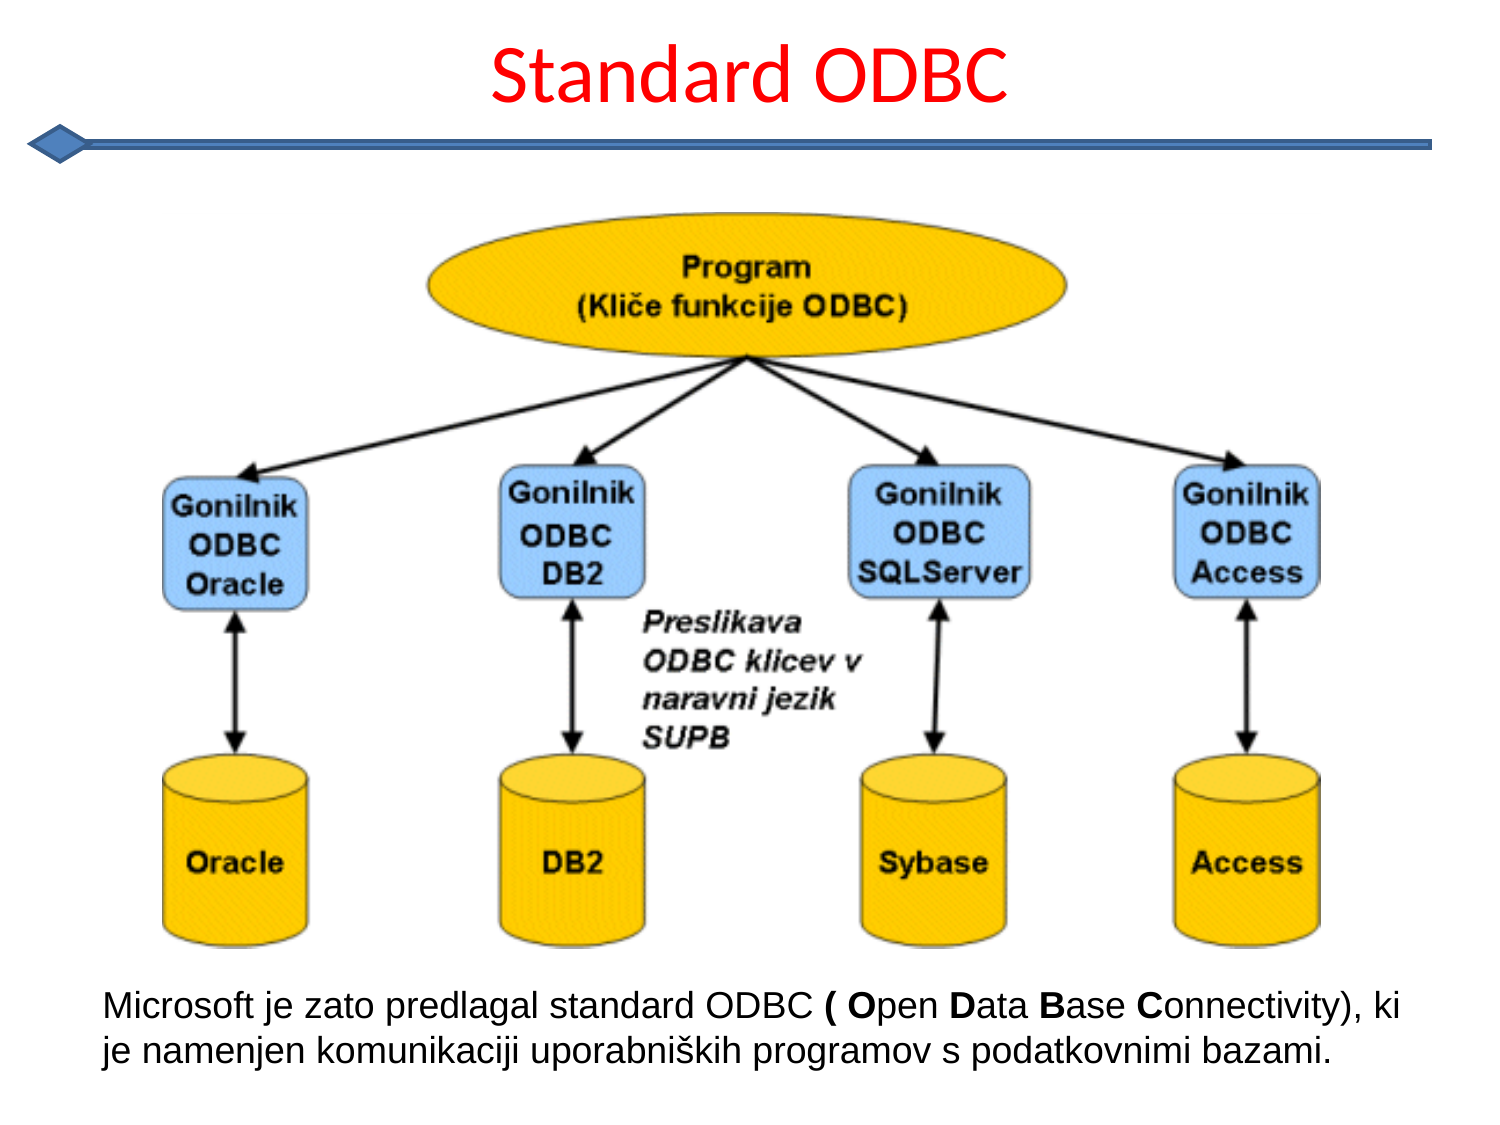

# Standard ODBC
Microsoft je zato predlagal standard ODBC ( Open Data Base Connectivity), ki je namenjen komunikaciji uporabniških programov s podatkovnimi bazami.